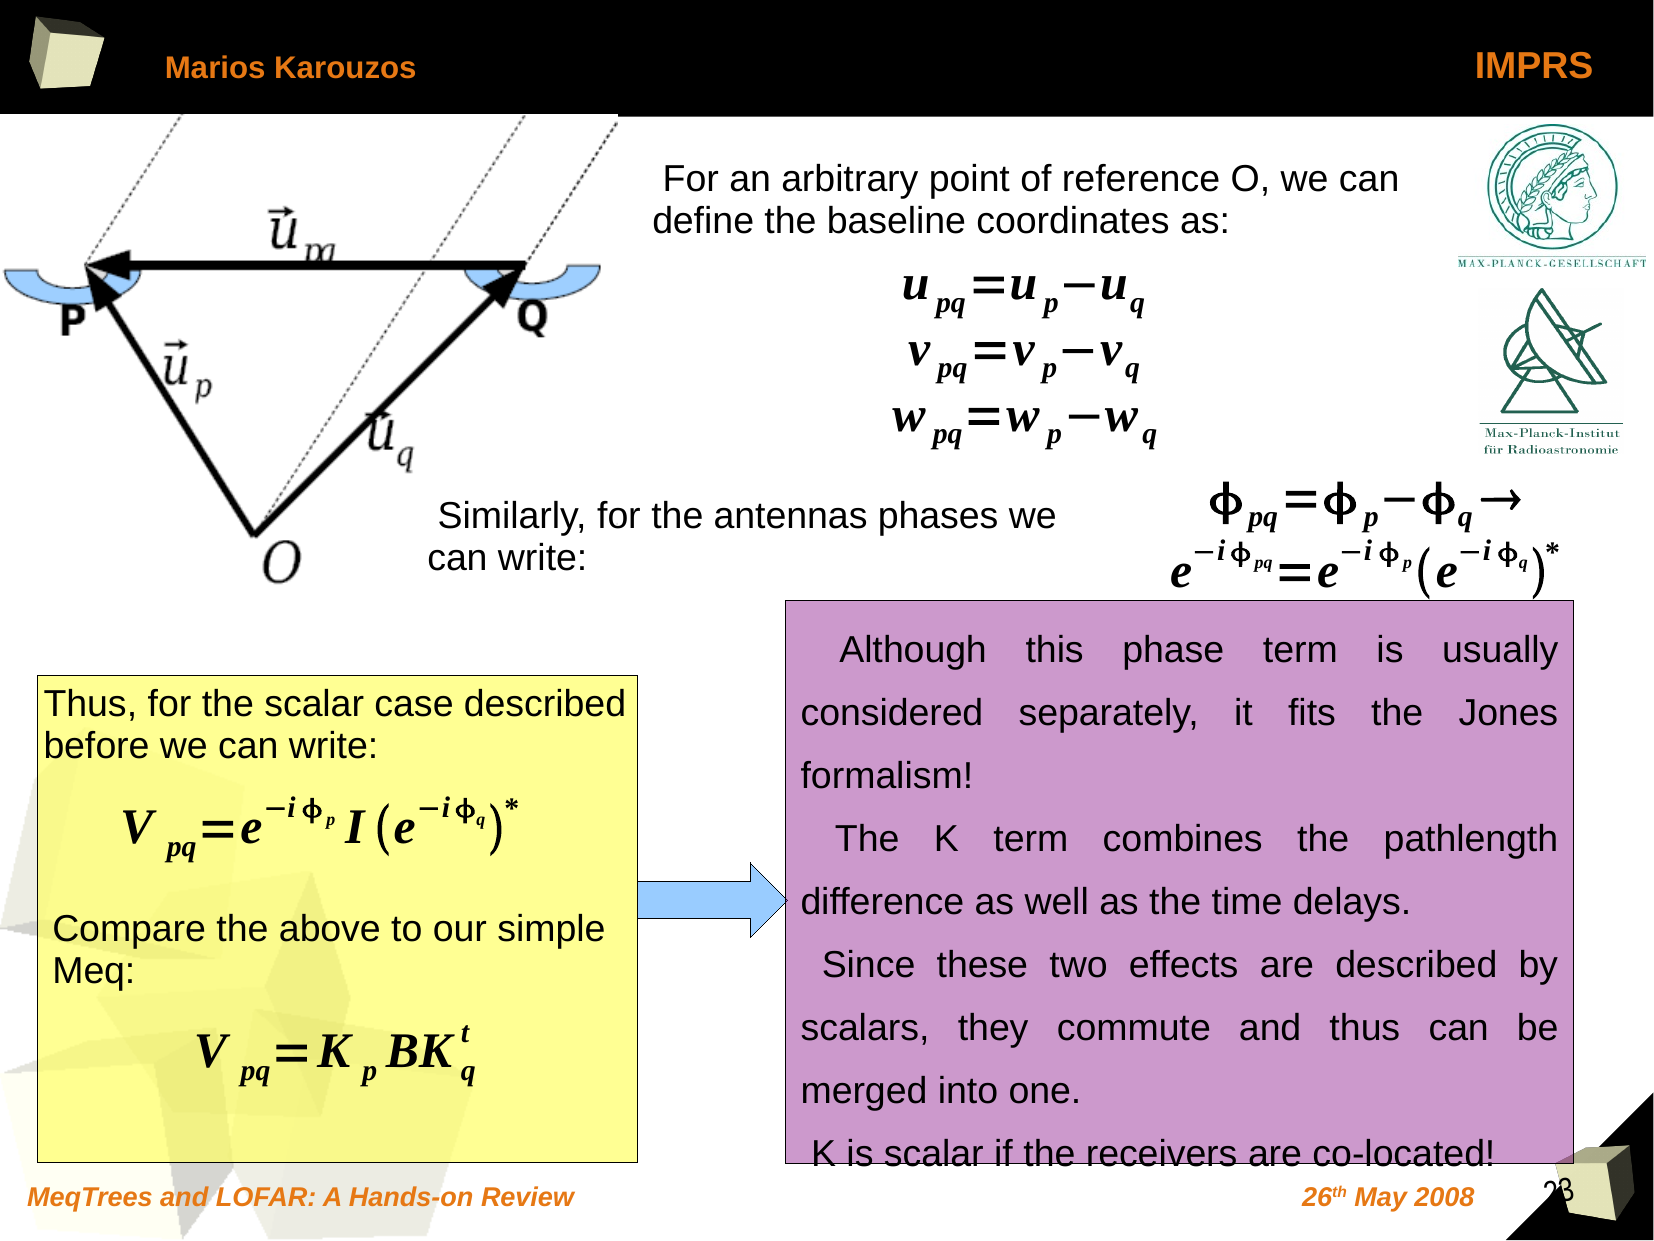

Marios Karouzos														 IMPRS
 For an arbitrary point of reference O, we can define the baseline coordinates as:
 Similarly, for the antennas phases we can write:
 Although this phase term is usually considered separately, it fits the Jones formalism!
 The K term combines the pathlength difference as well as the time delays.
 Since these two effects are described by scalars, they commute and thus can be merged into one.
 K is scalar if the receivers are co-located!
Thus, for the scalar case described before we can write:
Compare the above to our simple Meq:
MeqTrees and LOFAR: A Hands-on Review										26th May 2008